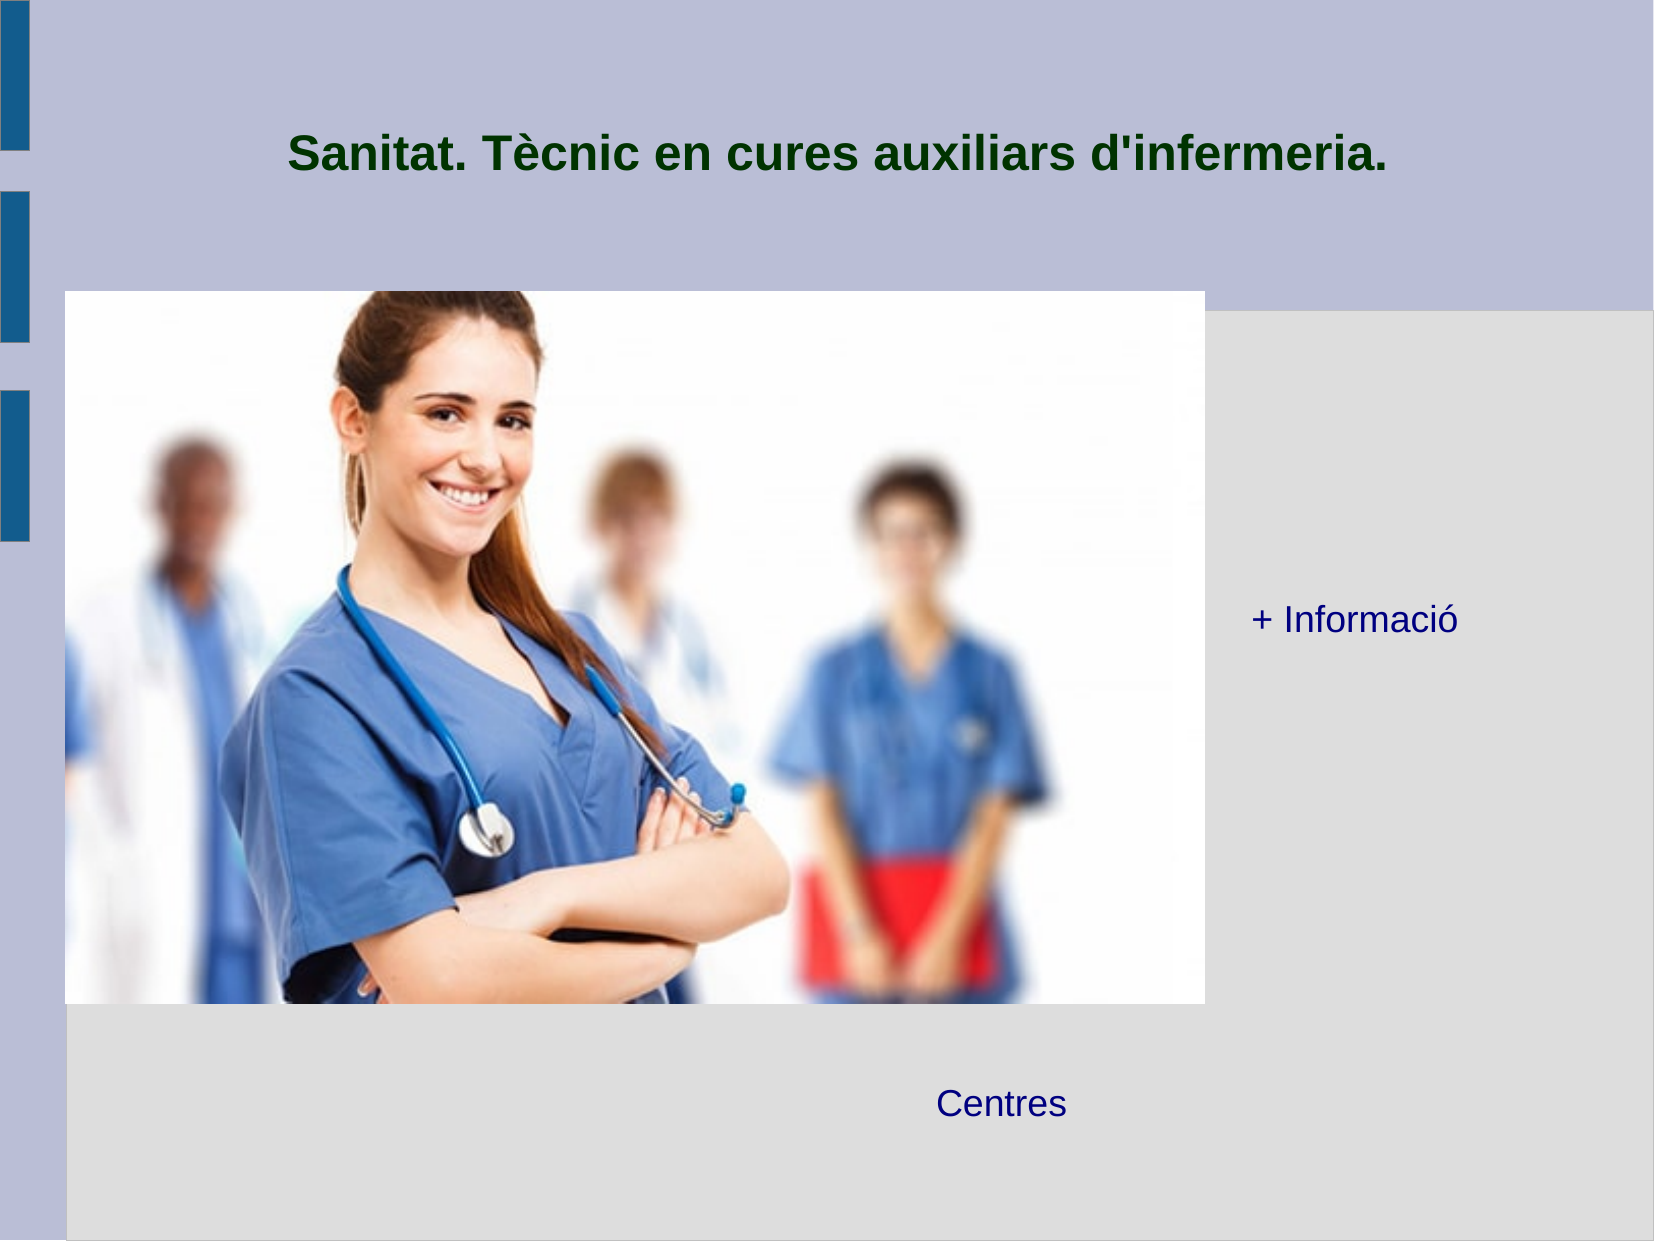

# Sanitat. Tècnic en cures auxiliars d'infermeria.
+ Informació
Centres